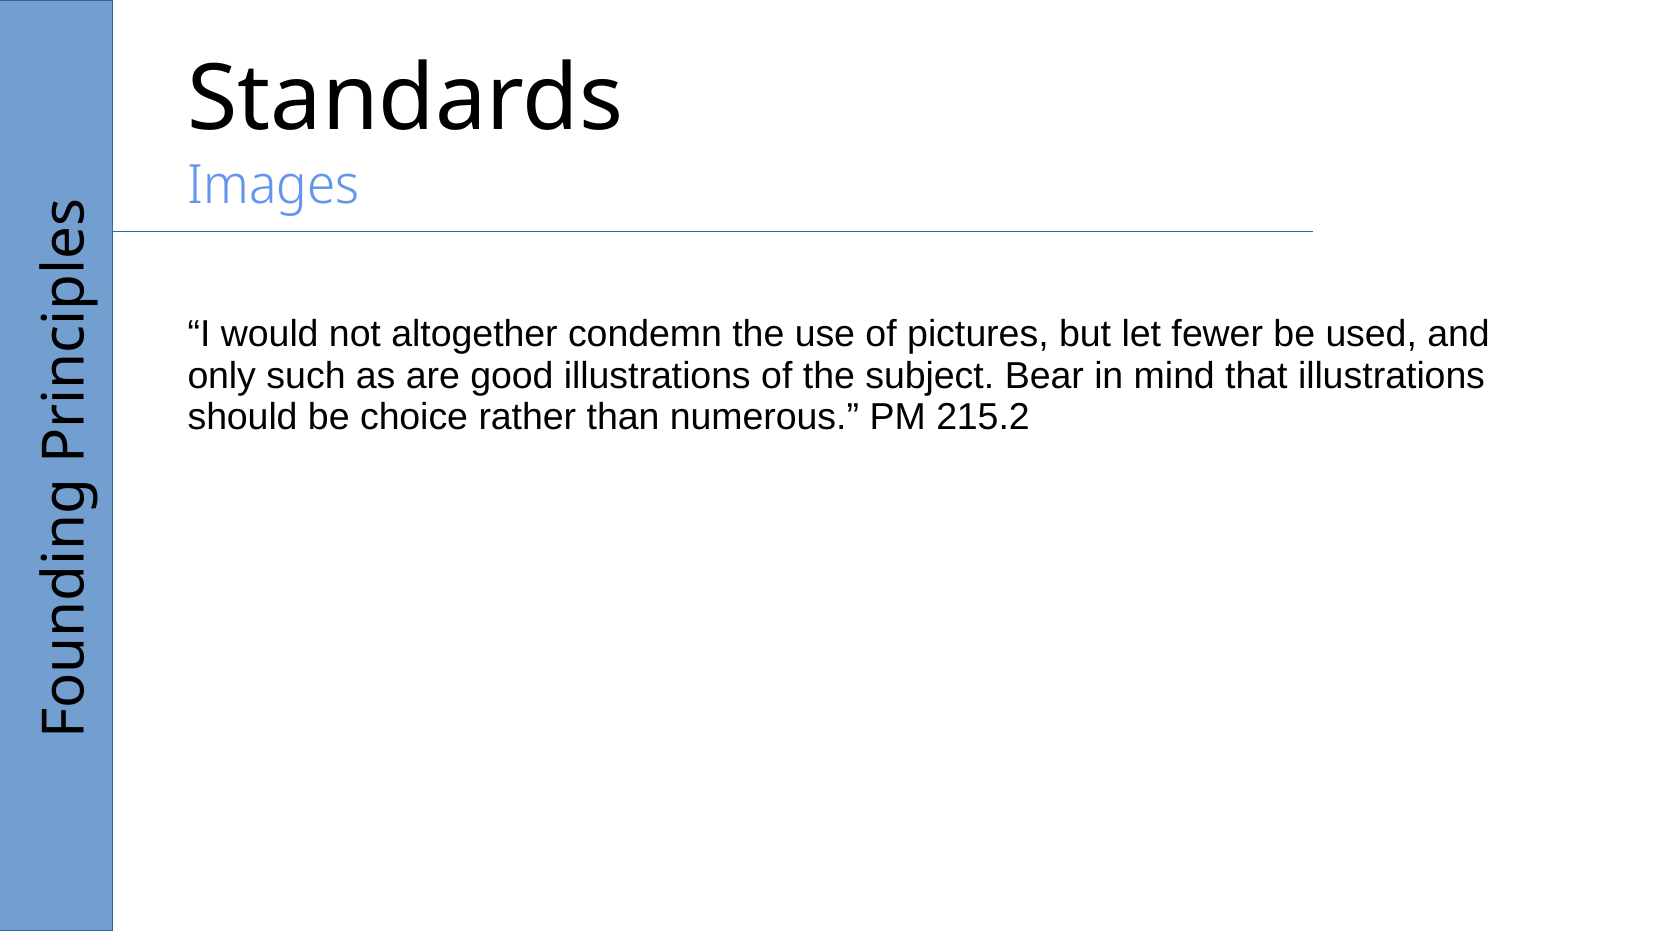

# Standards
Images
“I would not altogether condemn the use of pictures, but let fewer be used, and only such as are good illustrations of the subject. Bear in mind that illustrations should be choice rather than numerous.” PM 215.2
Founding Principles